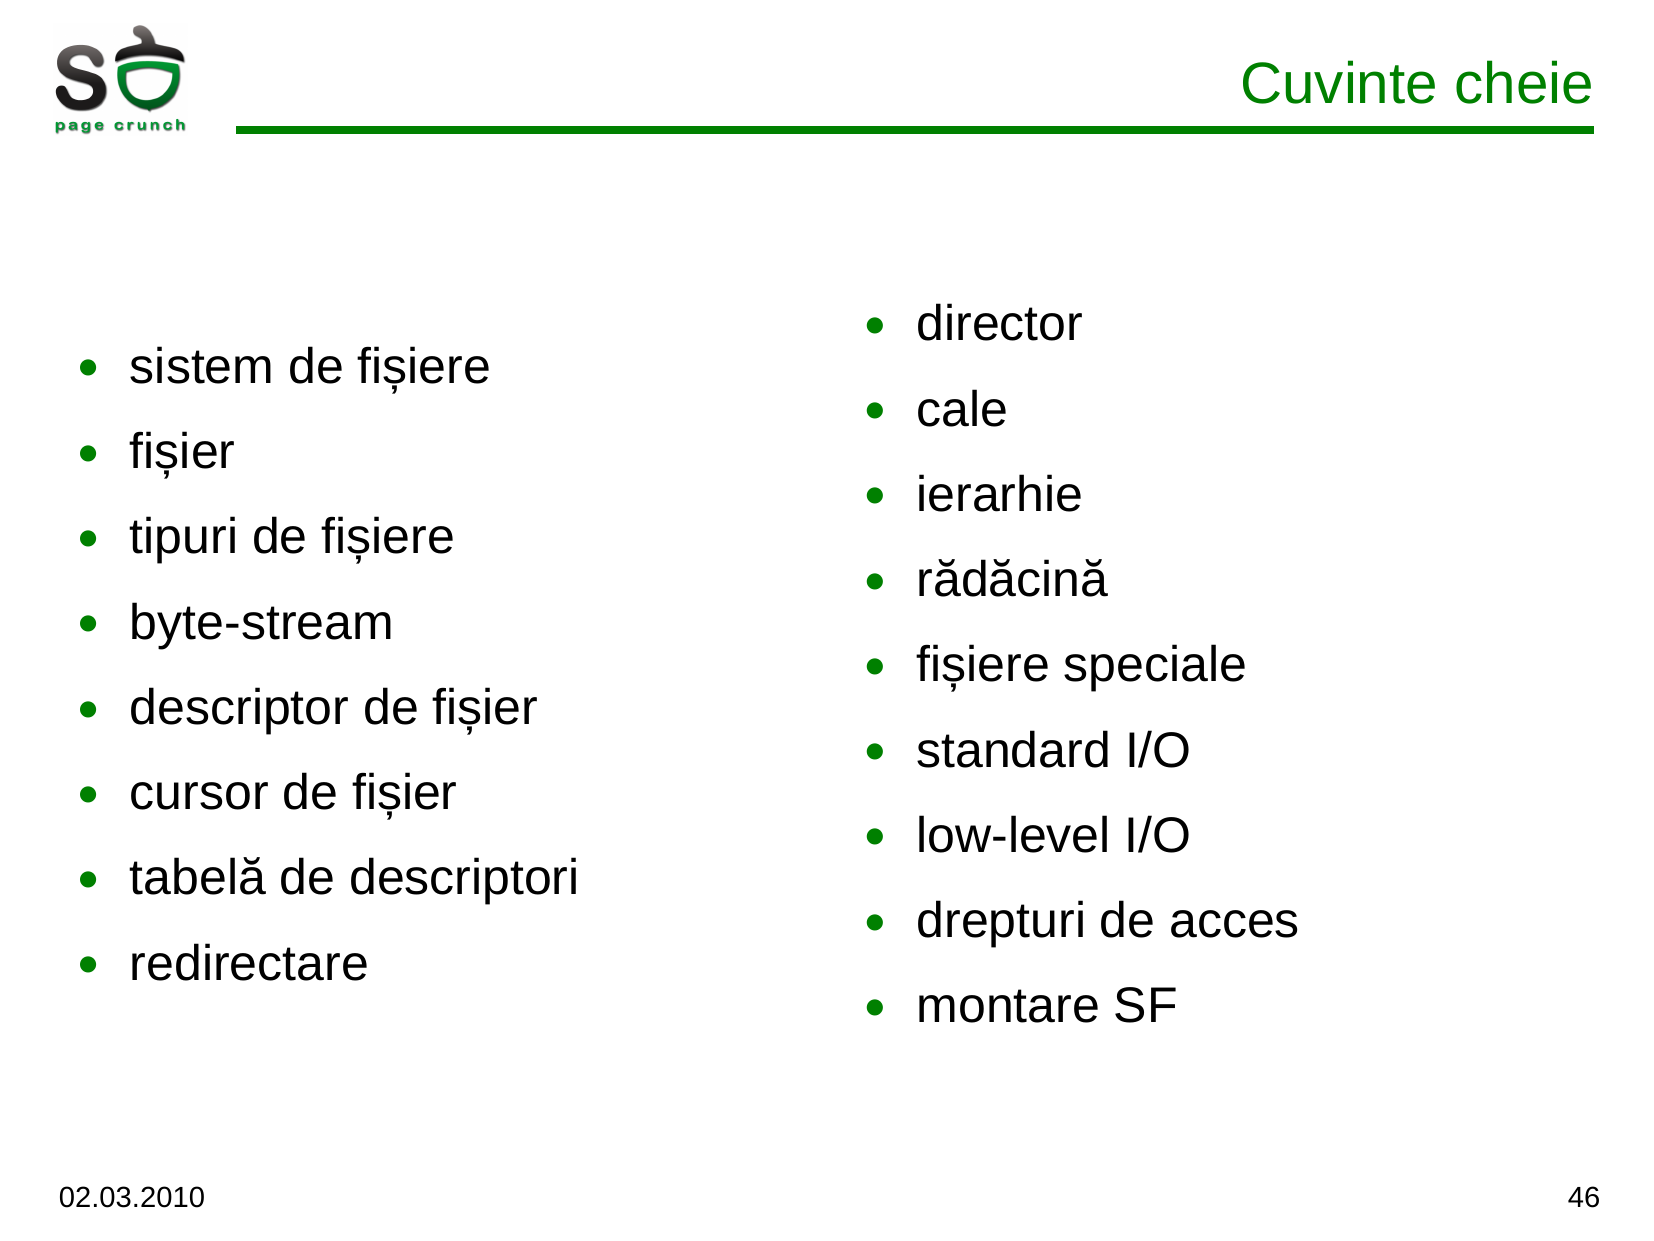

# Cuvinte cheie
sistem de fișiere
fișier
tipuri de fișiere
byte-stream
descriptor de fișier
cursor de fișier
tabelă de descriptori
redirectare
director
cale
ierarhie
rădăcină
fișiere speciale
standard I/O
low-level I/O
drepturi de acces
montare SF
02.03.2010
46